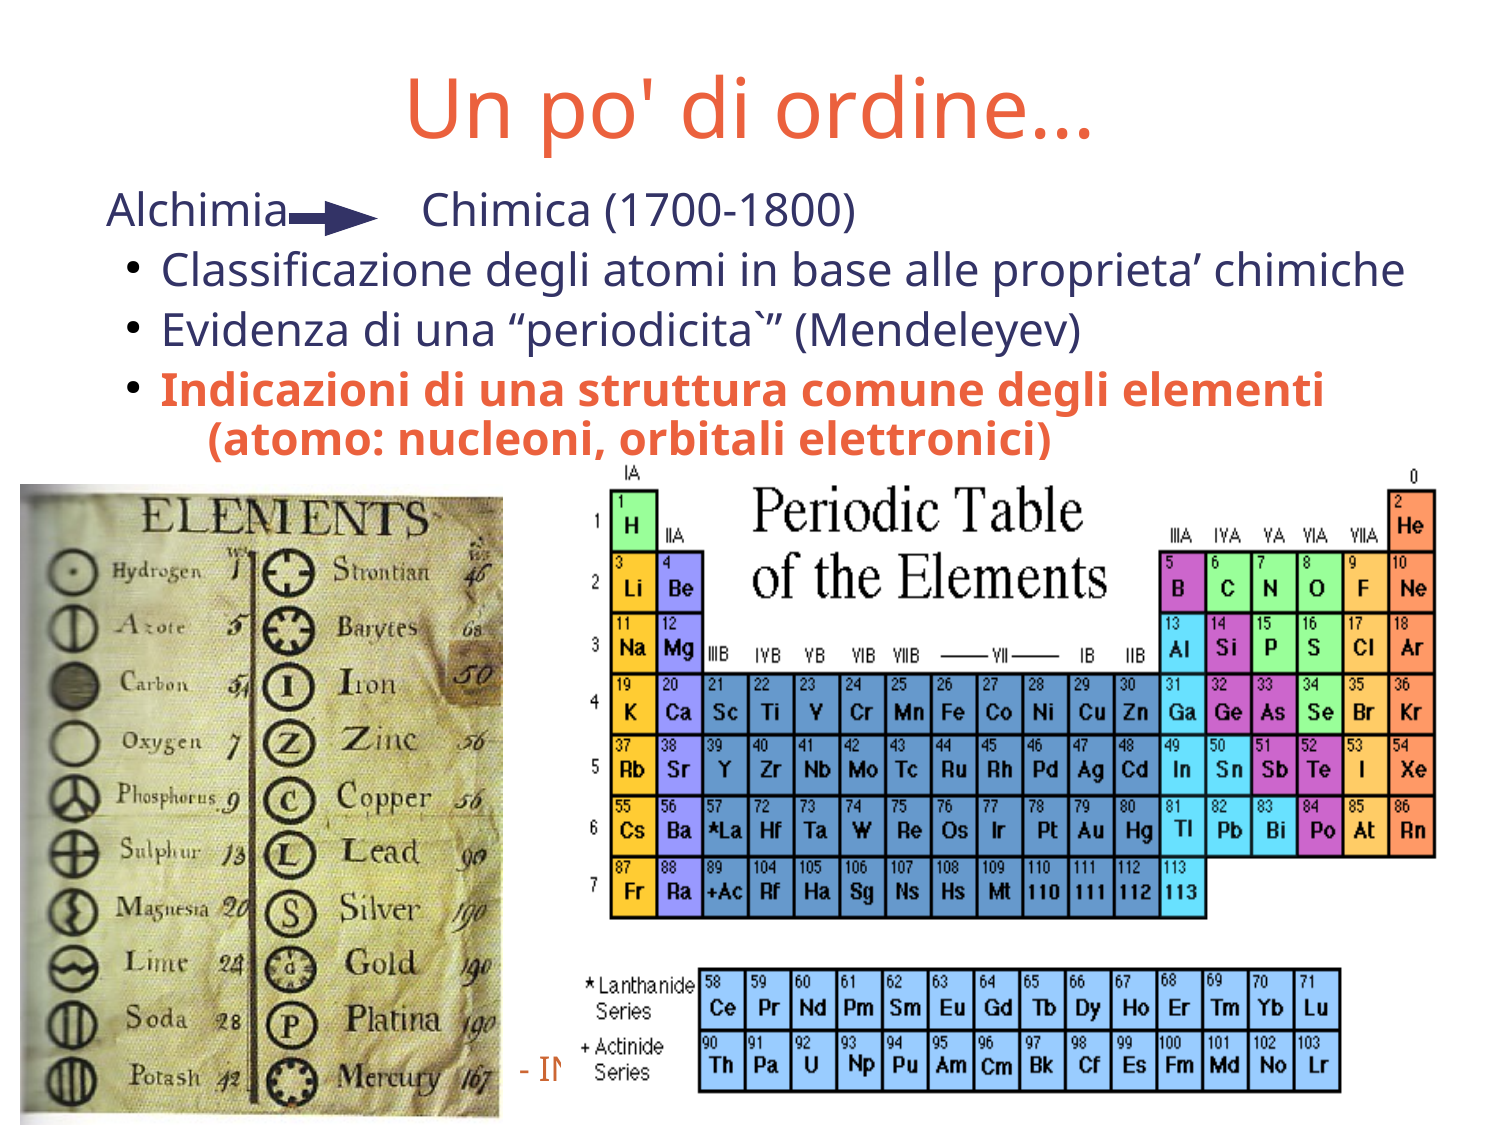

# Un po' di ordine...
Alchimia Chimica (1700-1800)
Classificazione degli atomi in base alle proprieta’ chimiche
Evidenza di una “periodicita`” (Mendeleyev)
Indicazioni di una struttura comune degli elementi (atomo: nucleoni, orbitali elettronici)